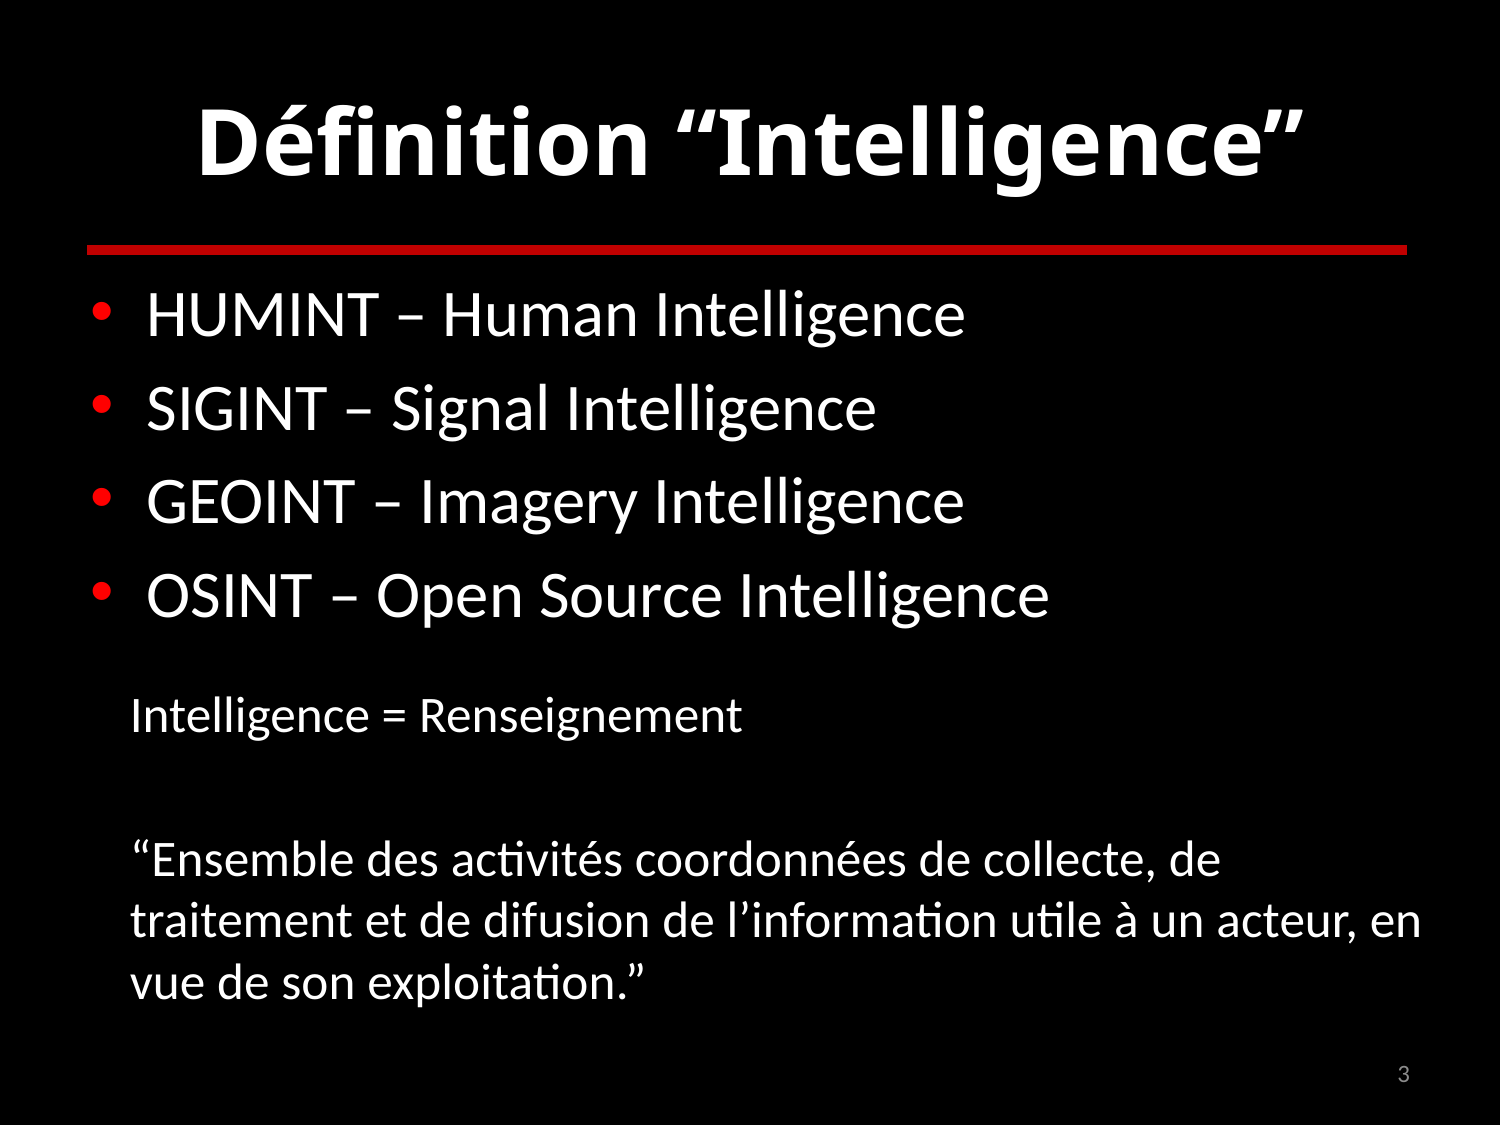

# Définition “Intelligence”
HUMINT – Human Intelligence
SIGINT – Signal Intelligence
GEOINT – Imagery Intelligence
OSINT – Open Source Intelligence
Intelligence = Renseignement
“Ensemble des activités coordonnées de collecte, de traitement et de difusion de l’information utile à un acteur, en vue de son exploitation.”